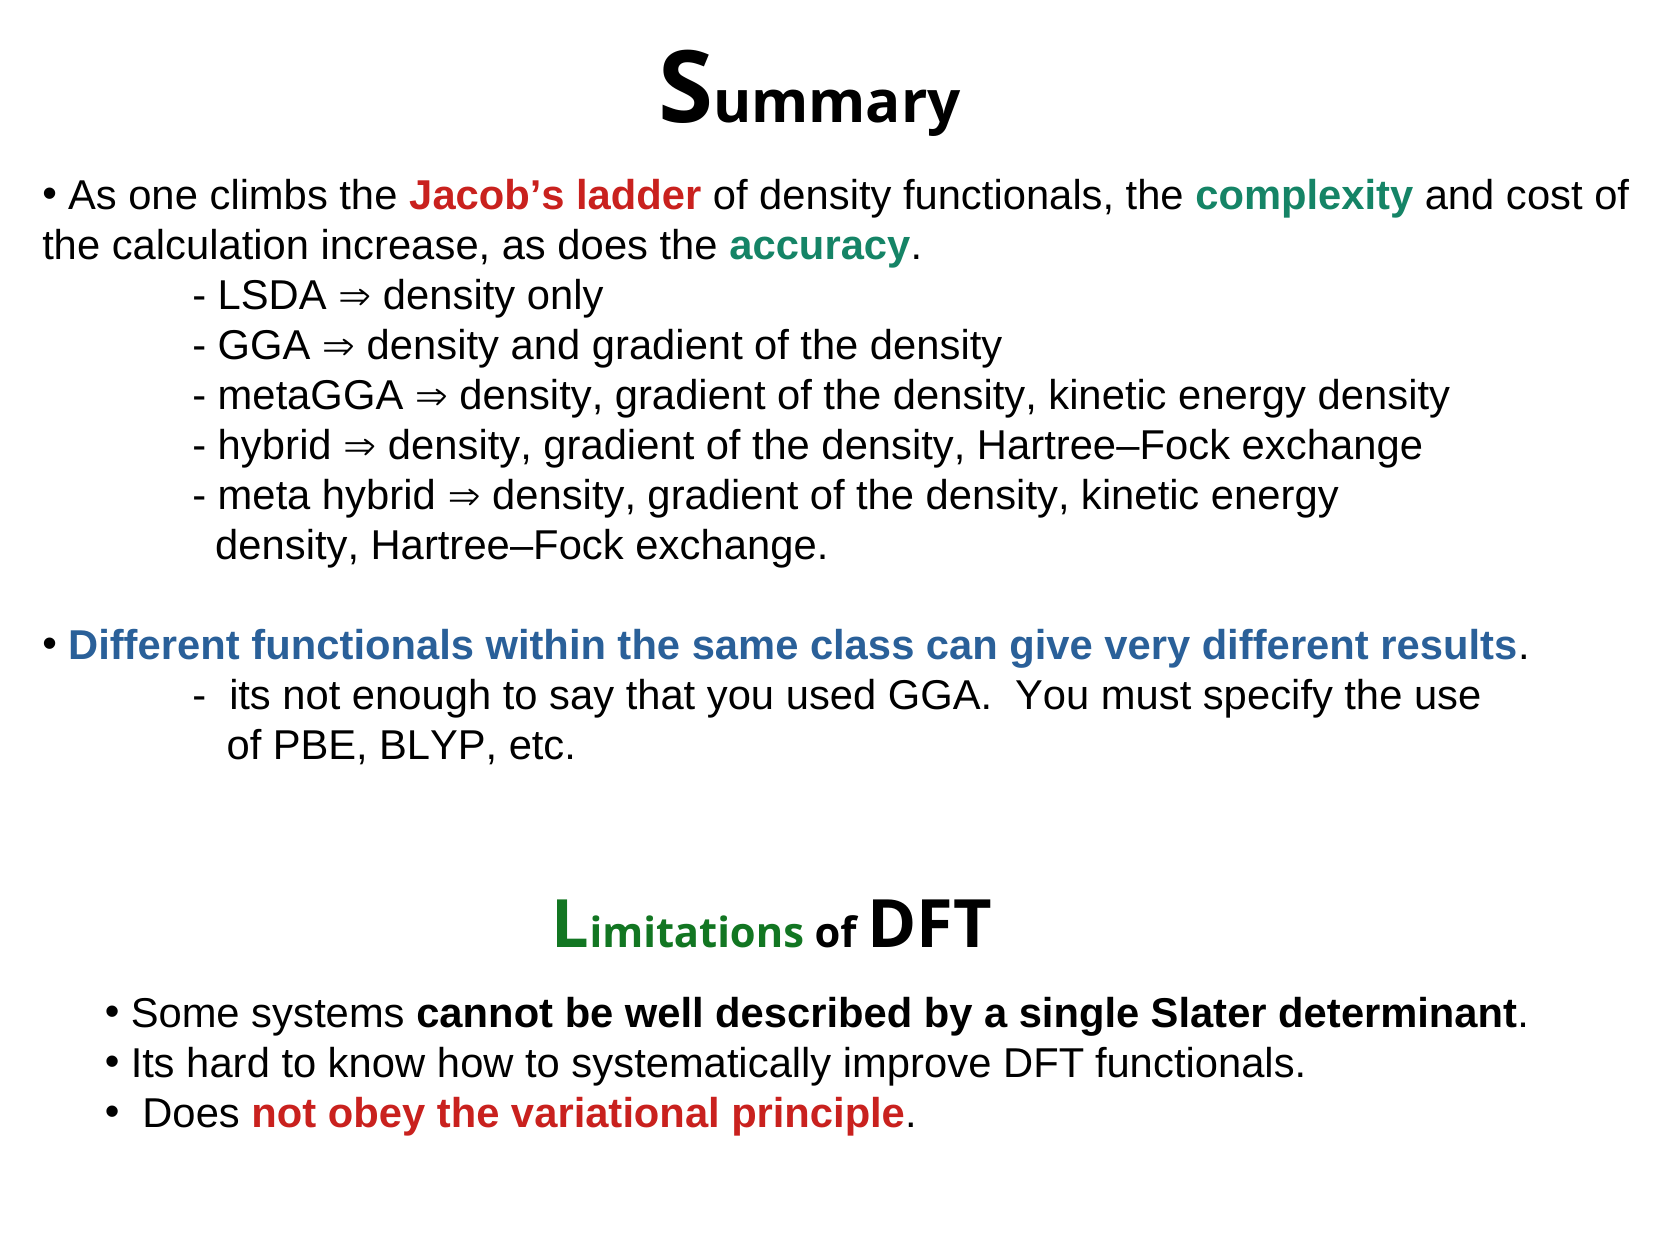

Summary
 As one climbs the Jacob’s ladder of density functionals, the complexity and cost of the calculation increase, as does the accuracy.
	- LSDA  density only
	- GGA  density and gradient of the density
	- metaGGA  density, gradient of the density, kinetic energy density
	- hybrid  density, gradient of the density, Hartree–Fock exchange
	- meta hybrid  density, gradient of the density, kinetic energy
	 density, Hartree–Fock exchange.
 Different functionals within the same class can give very different results.
	- its not enough to say that you used GGA. You must specify the use
	 of PBE, BLYP, etc.
Limitations of DFT
 Some systems cannot be well described by a single Slater determinant.
 Its hard to know how to systematically improve DFT functionals.
 Does not obey the variational principle.